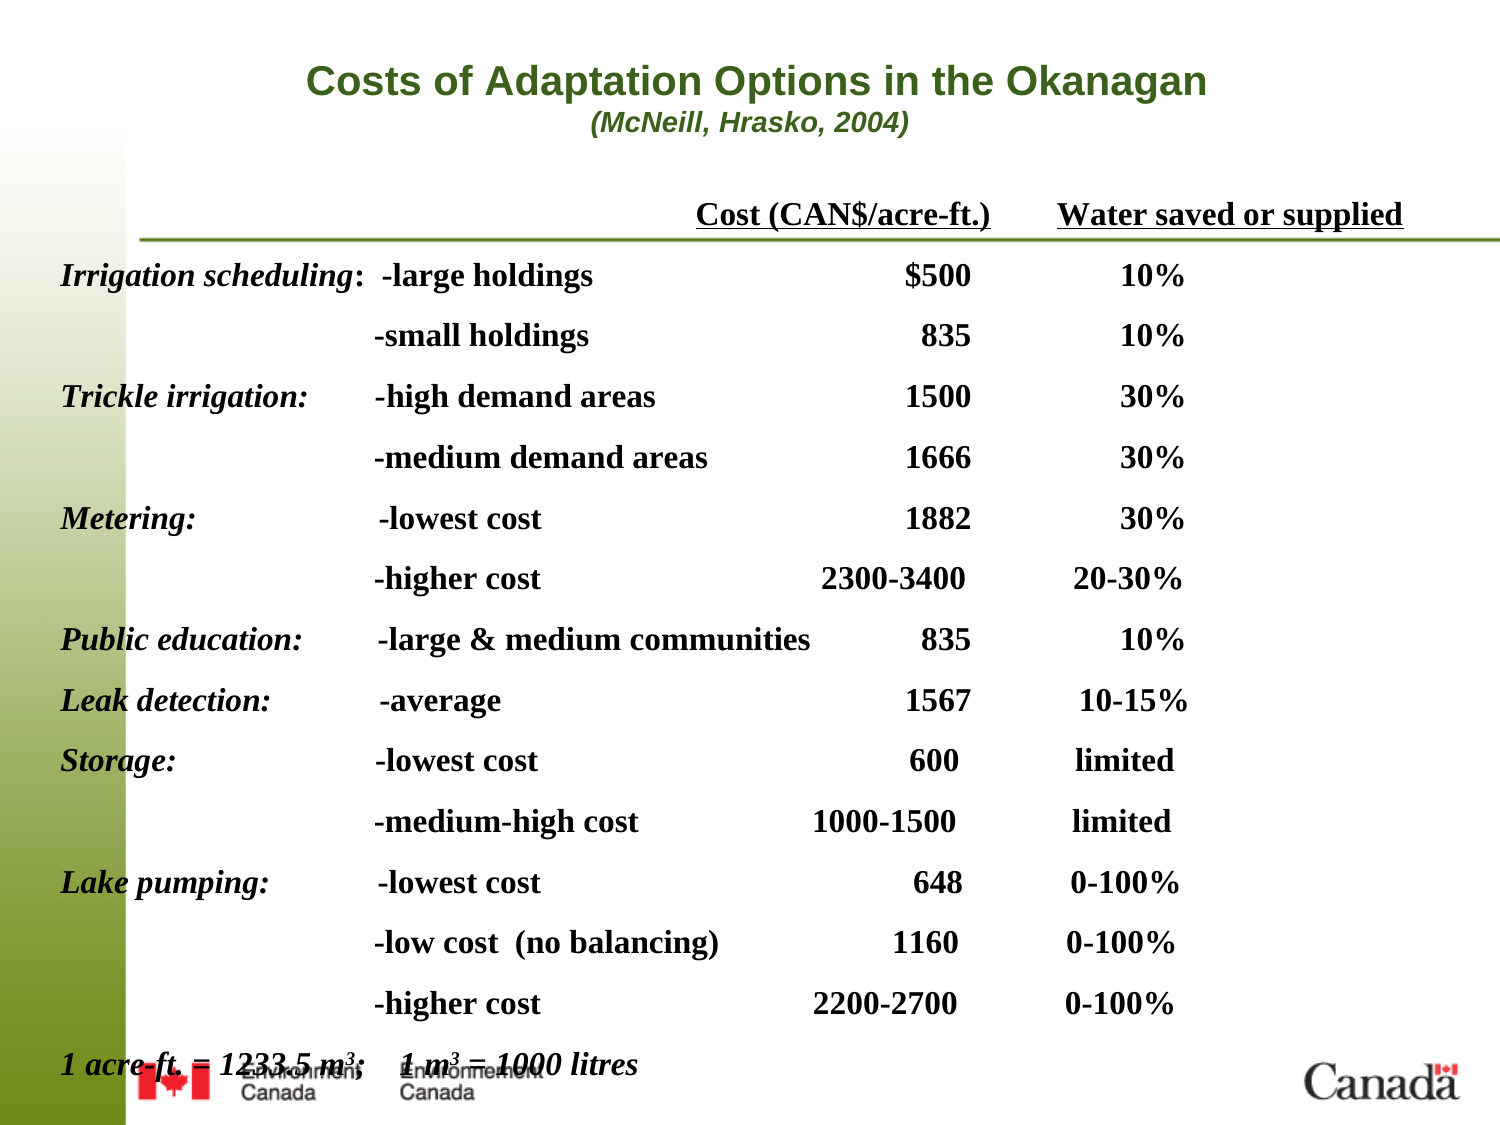

# Costs of Adaptation Options in the Okanagan (McNeill, Hrasko, 2004)
 Cost (CAN$/acre-ft.) Water saved or supplied
Irrigation scheduling: -large holdings	$500 10%
 -small holdings	 835 10%
Trickle irrigation: -high demand areas 	1500 30%
 -medium demand areas 	1666 30%
Metering: -lowest cost 	1882 30%
 -higher cost 2300-3400 20-30%
Public education: -large & medium communities 	 835 10%
Leak detection: -average 	1567 10-15%
Storage: -lowest cost 600 limited
 -medium-high cost 1000-1500 limited
Lake pumping: -lowest cost 	 648 0-100%
 -low cost (no balancing) 1160 0-100%
 -higher cost 2200-2700 0-100%
1 acre-ft. = 1233.5 m3; 1 m3 = 1000 litres